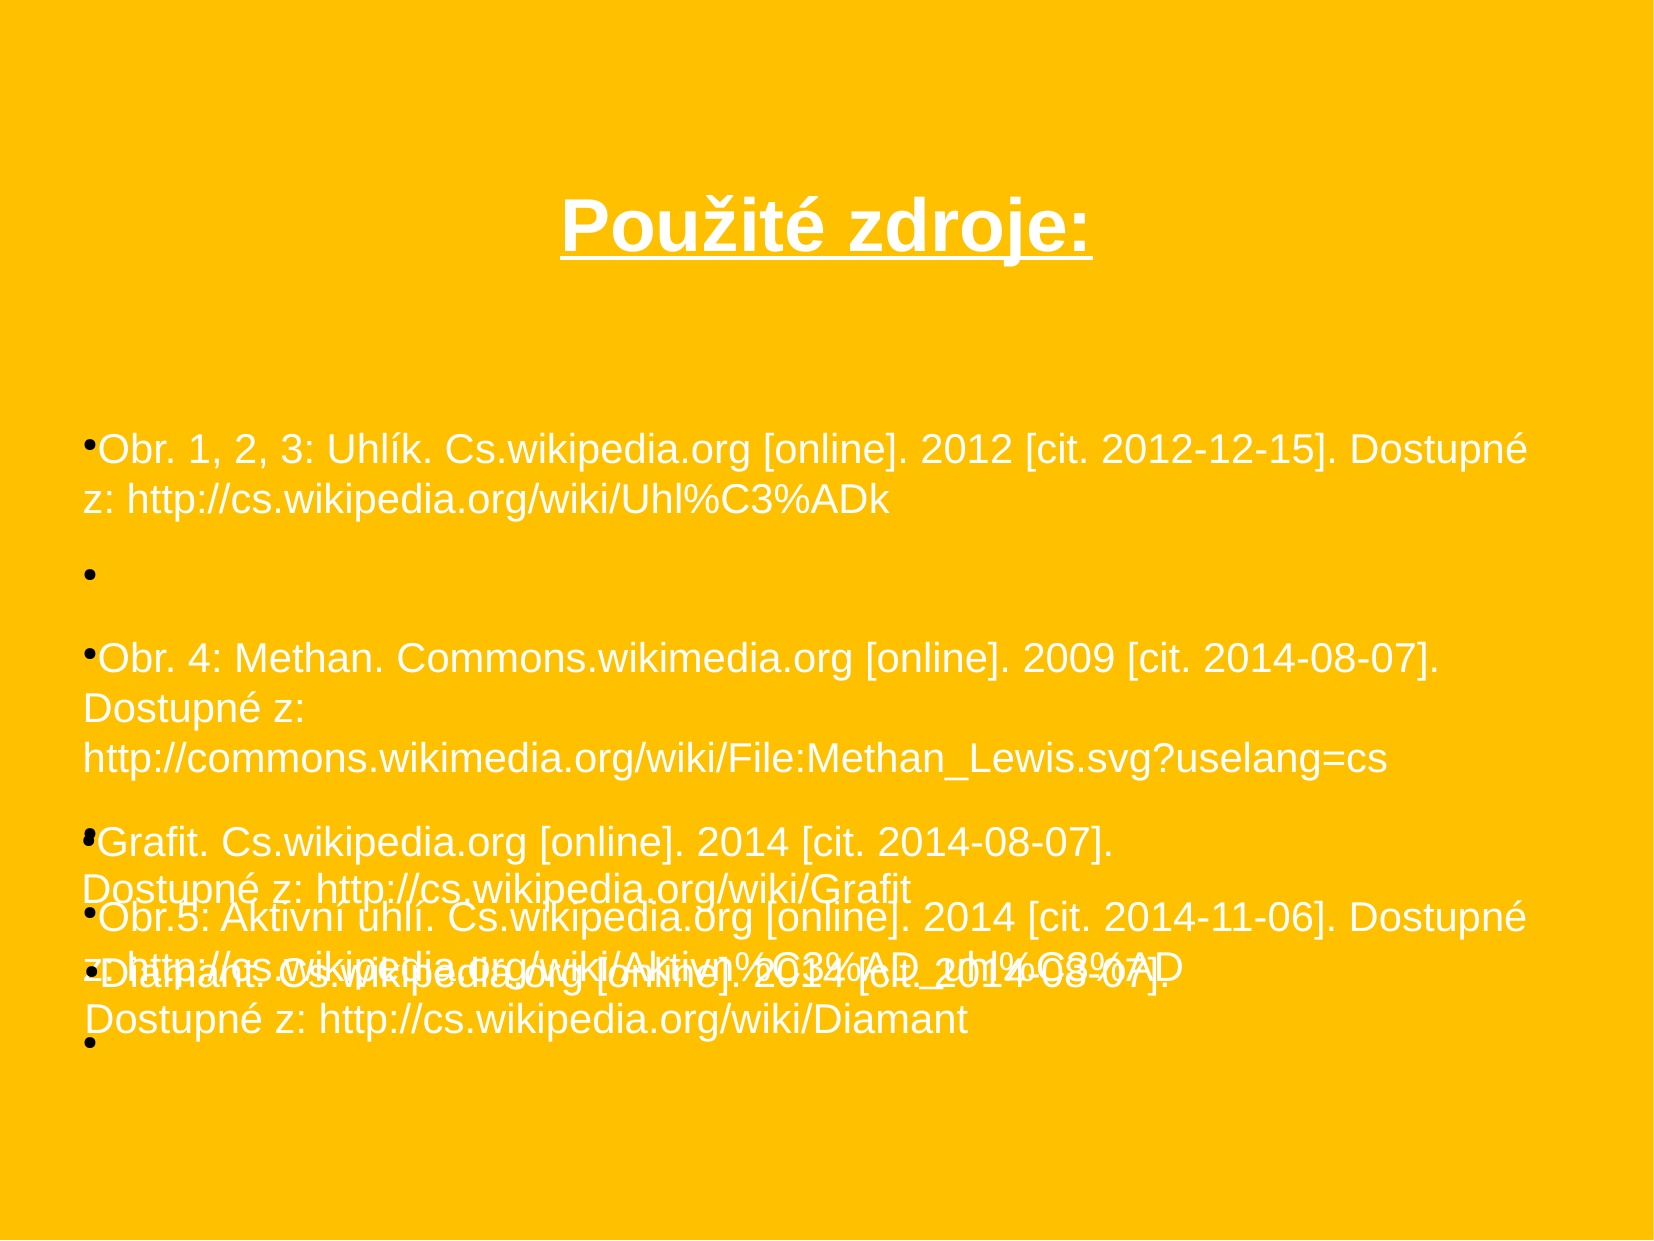

Obr. 1, 2, 3: Uhlík. Cs.wikipedia.org [online]. 2012 [cit. 2012-12-15]. Dostupné z: http://cs.wikipedia.org/wiki/Uhl%C3%ADk
Obr. 4: Methan. Commons.wikimedia.org [online]. 2009 [cit. 2014-08-07]. Dostupné z: http://commons.wikimedia.org/wiki/File:Methan_Lewis.svg?uselang=cs
Obr.5: Aktivní uhlí. Cs.wikipedia.org [online]. 2014 [cit. 2014-11-06]. Dostupné z: http://cs.wikipedia.org/wiki/Aktivn%C3%AD_uhl%C3%AD
# Použité zdroje:
Grafit. Cs.wikipedia.org [online]. 2014 [cit. 2014-08-07]. Dostupné z: http://cs.wikipedia.org/wiki/Grafit
Diamant. Cs.wikipedia.org [online]. 2014 [cit. 2014-08-07]. Dostupné z: http://cs.wikipedia.org/wiki/Diamant